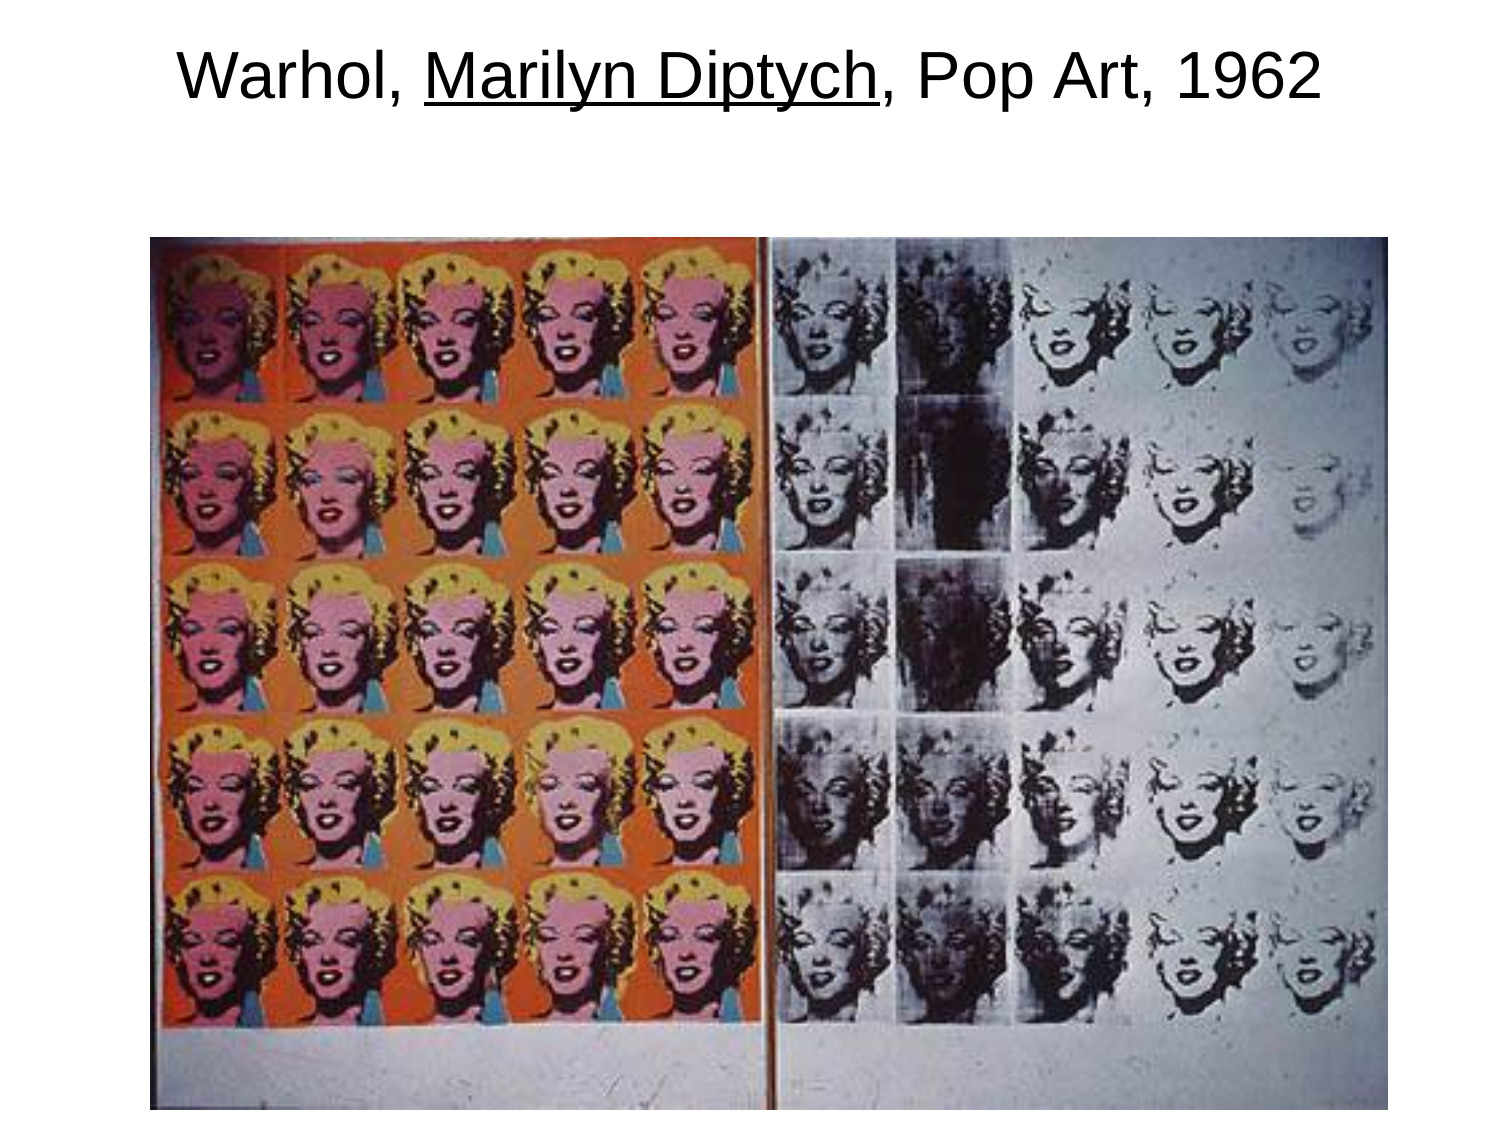

# Warhol, Marilyn Diptych, Pop Art, 1962